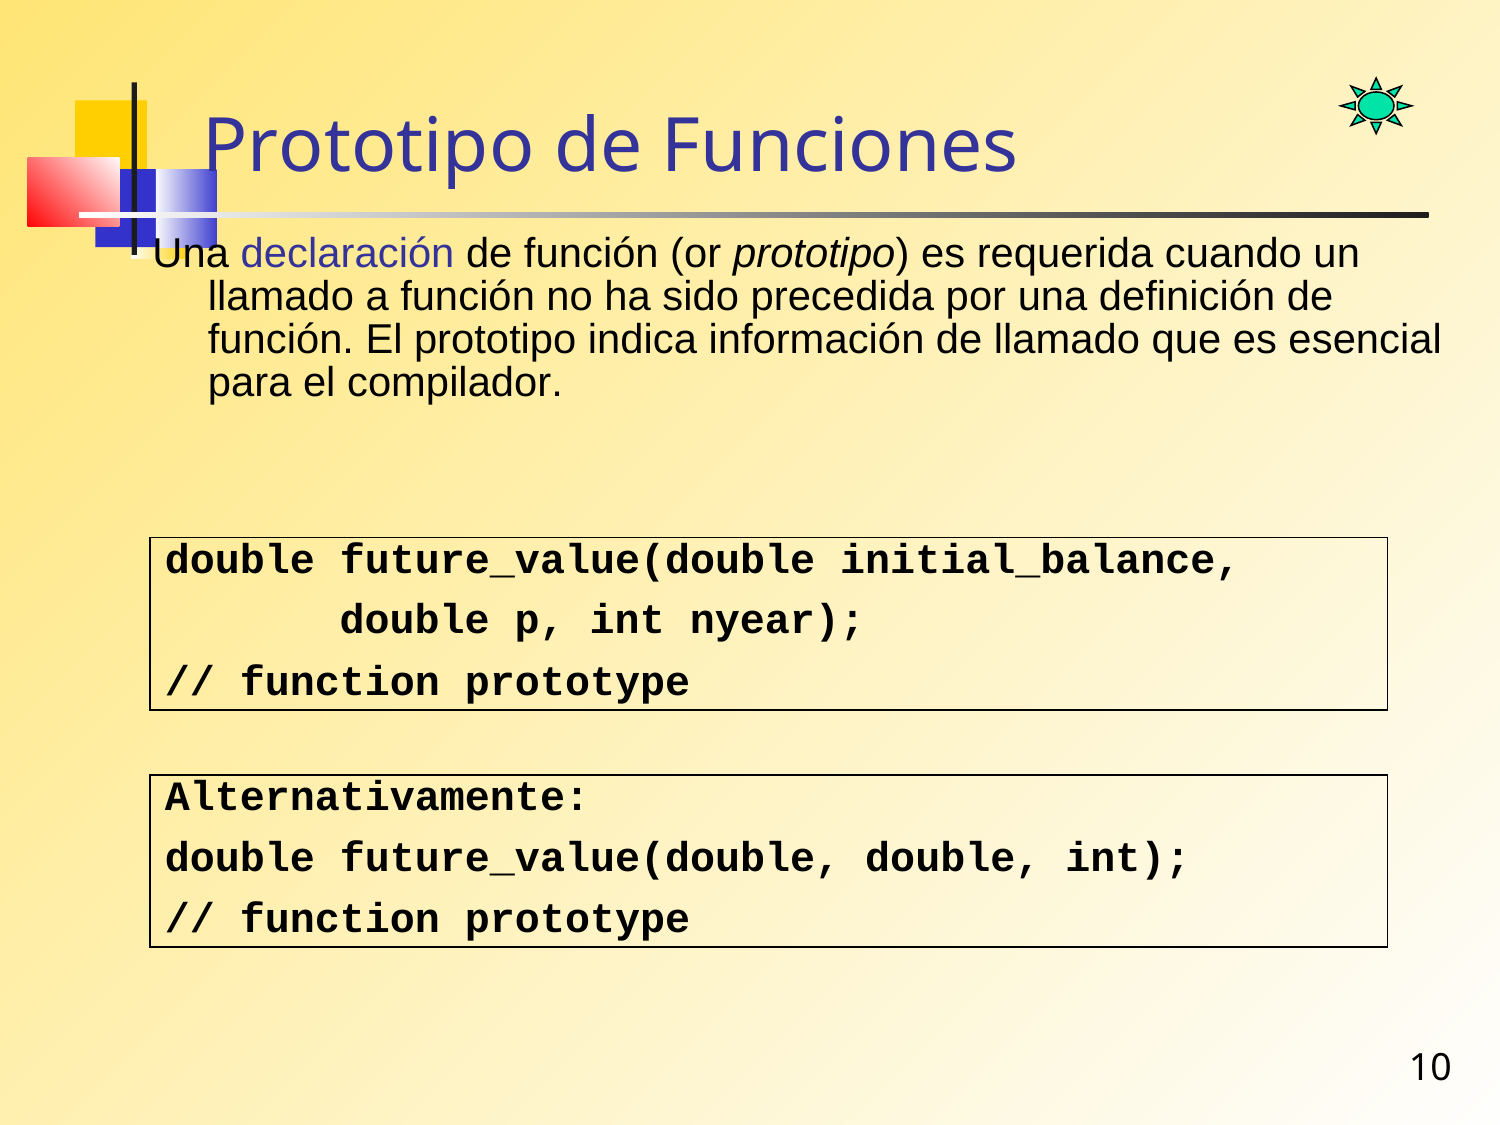

# Prototipo de Funciones
Una declaración de función (or prototipo) es requerida cuando un llamado a función no ha sido precedida por una definición de función. El prototipo indica información de llamado que es esencial para el compilador.
double future_value(double initial_balance,
 double p, int nyear);
// function prototype
Alternativamente:
double future_value(double, double, int);
// function prototype
10